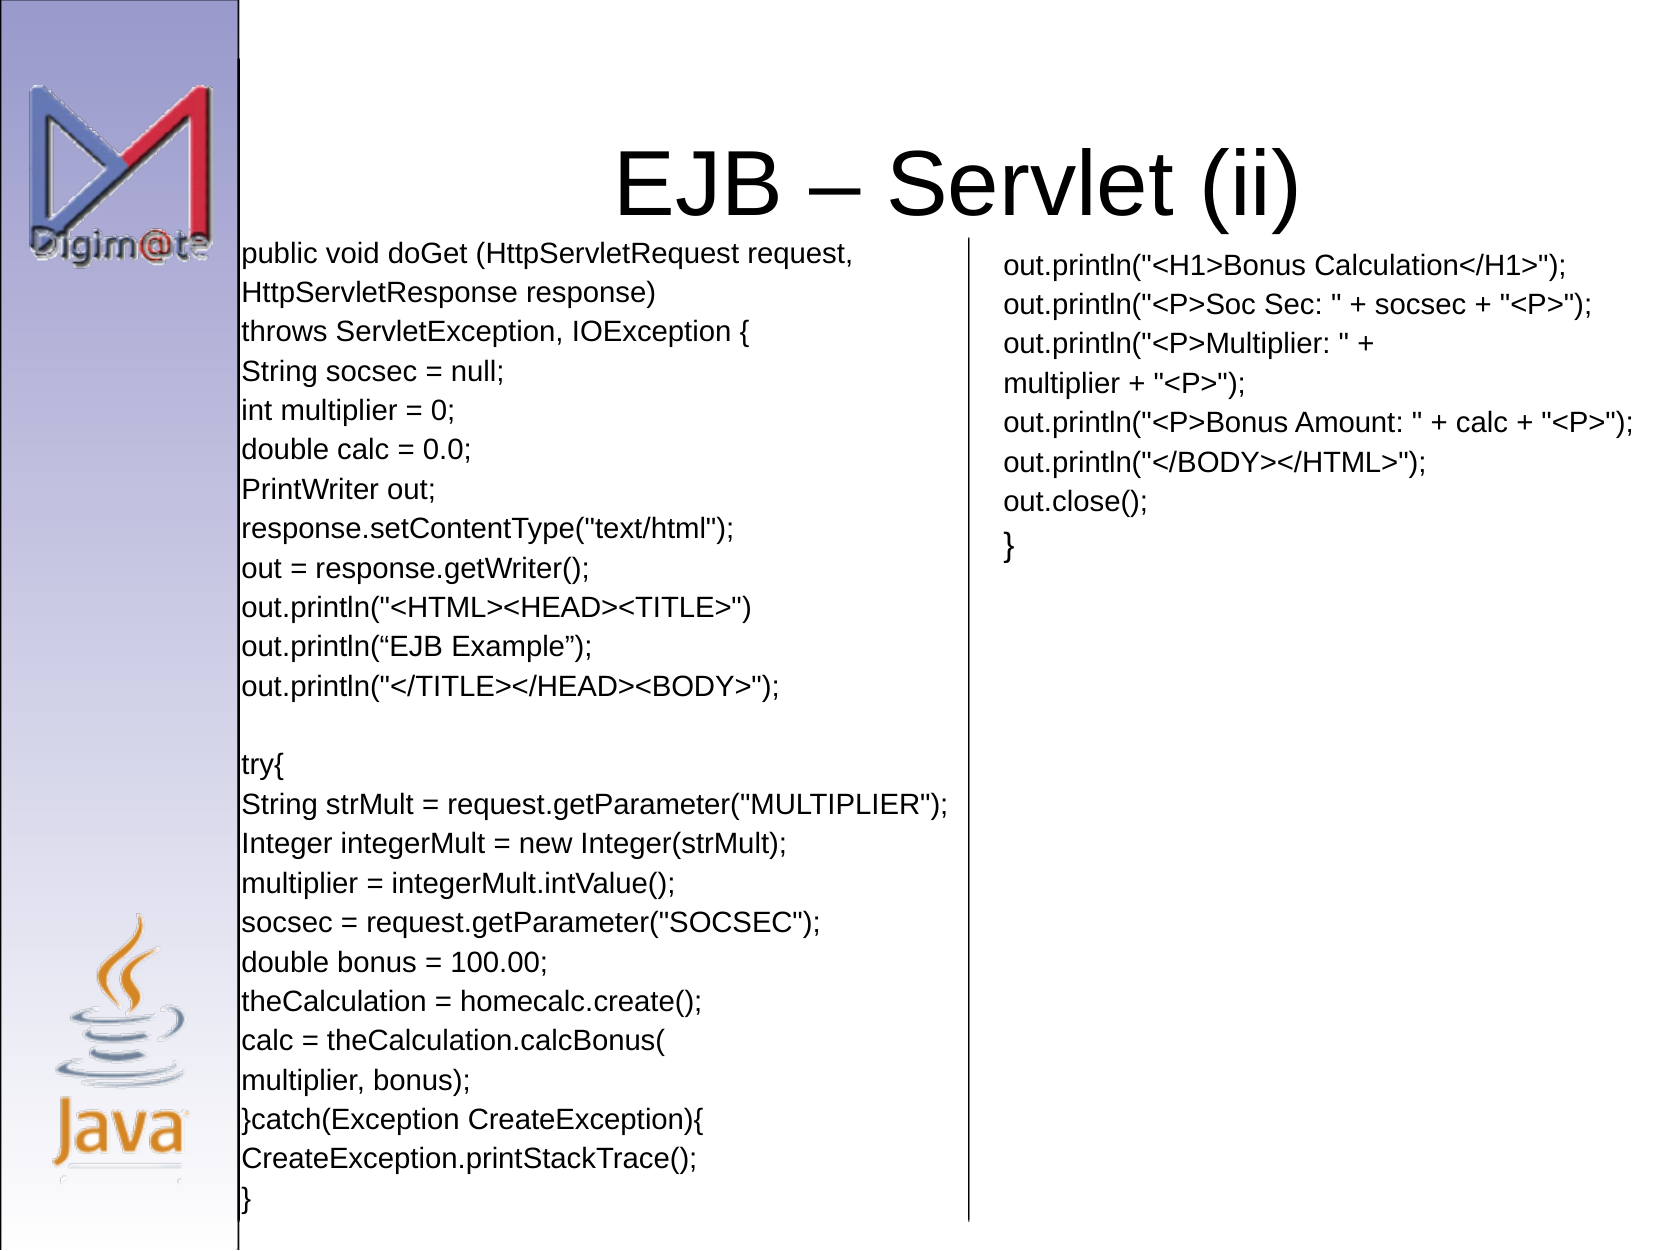

# EJB – Servlet (ii)
public void doGet (HttpServletRequest request,
HttpServletResponse response)
throws ServletException, IOException {
String socsec = null;
int multiplier = 0;
double calc = 0.0;
PrintWriter out;
response.setContentType("text/html");
out = response.getWriter();
out.println("<HTML><HEAD><TITLE>")
out.println(“EJB Example”);
out.println("</TITLE></HEAD><BODY>");
try{
String strMult = request.getParameter("MULTIPLIER");
Integer integerMult = new Integer(strMult);
multiplier = integerMult.intValue();
socsec = request.getParameter("SOCSEC");
double bonus = 100.00;
theCalculation = homecalc.create();
calc = theCalculation.calcBonus(
multiplier, bonus);
}catch(Exception CreateException){
CreateException.printStackTrace();
}
out.println("<H1>Bonus Calculation</H1>");
out.println("<P>Soc Sec: " + socsec + "<P>");
out.println("<P>Multiplier: " +
multiplier + "<P>");
out.println("<P>Bonus Amount: " + calc + "<P>");
out.println("</BODY></HTML>");
out.close();
}